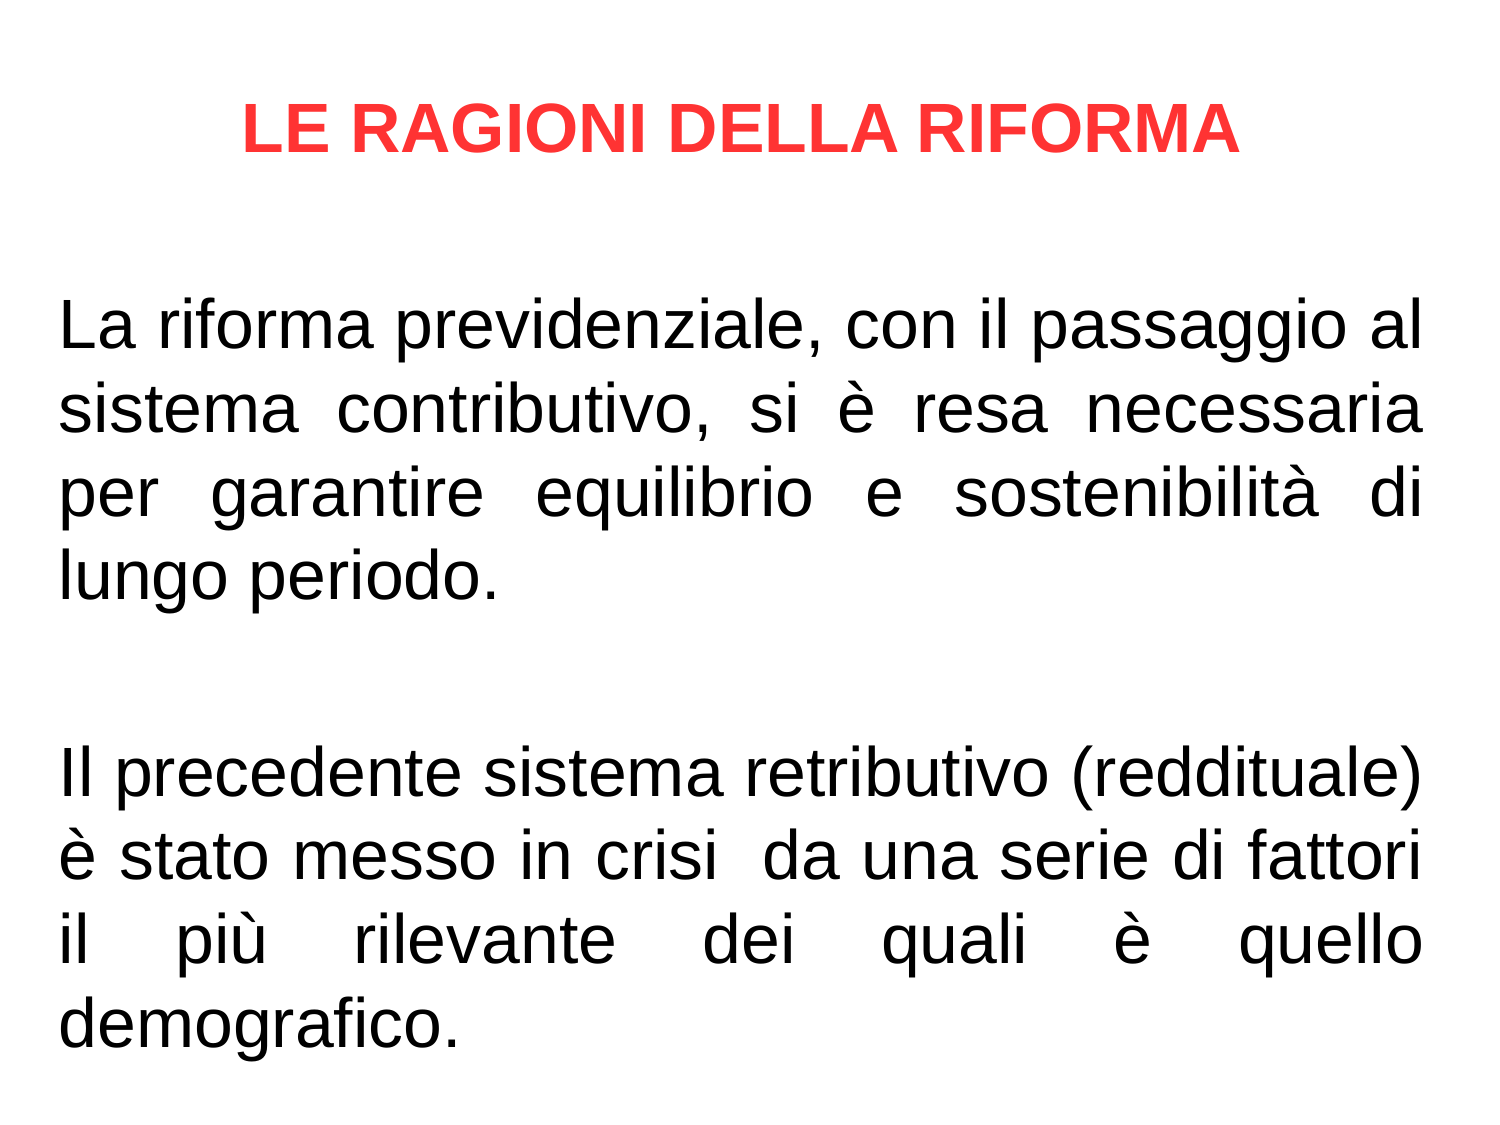

# LE RAGIONI DELLA RIFORMA
La riforma previdenziale, con il passaggio al sistema contributivo, si è resa necessaria per garantire equilibrio e sostenibilità di lungo periodo.
Il precedente sistema retributivo (reddituale) è stato messo in crisi da una serie di fattori il più rilevante dei quali è quello demografico.